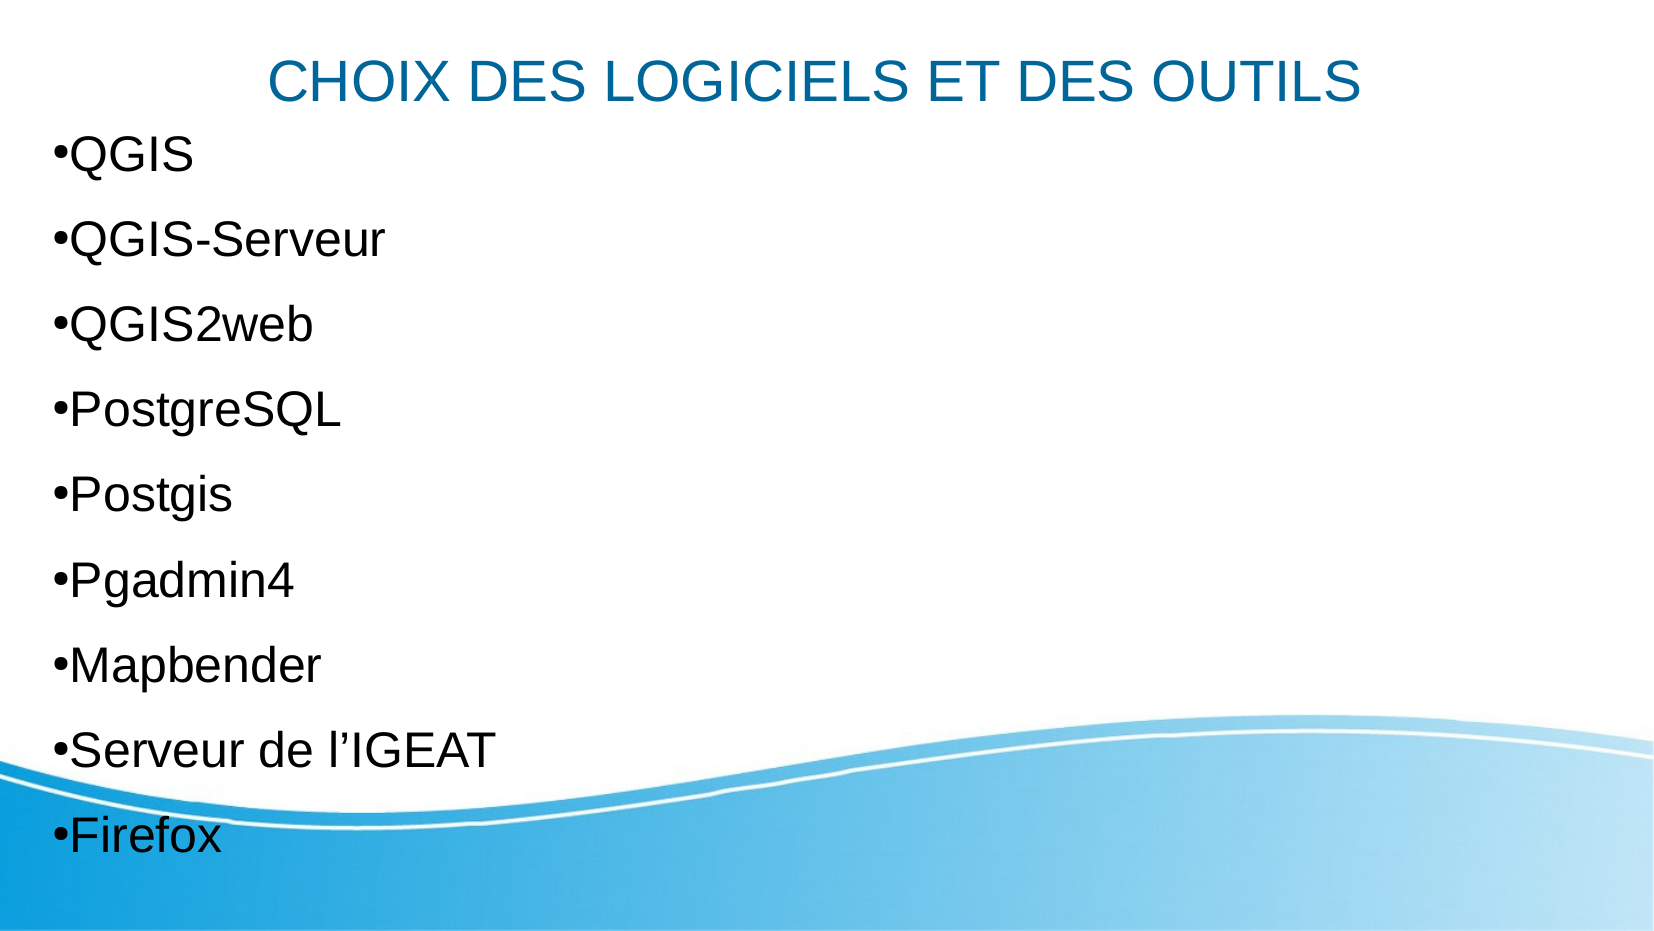

# CHOIX DES LOGICIELS ET DES OUTILS
QGIS
QGIS-Serveur
QGIS2web
PostgreSQL
Postgis
Pgadmin4
Mapbender
Serveur de l’IGEAT
Firefox